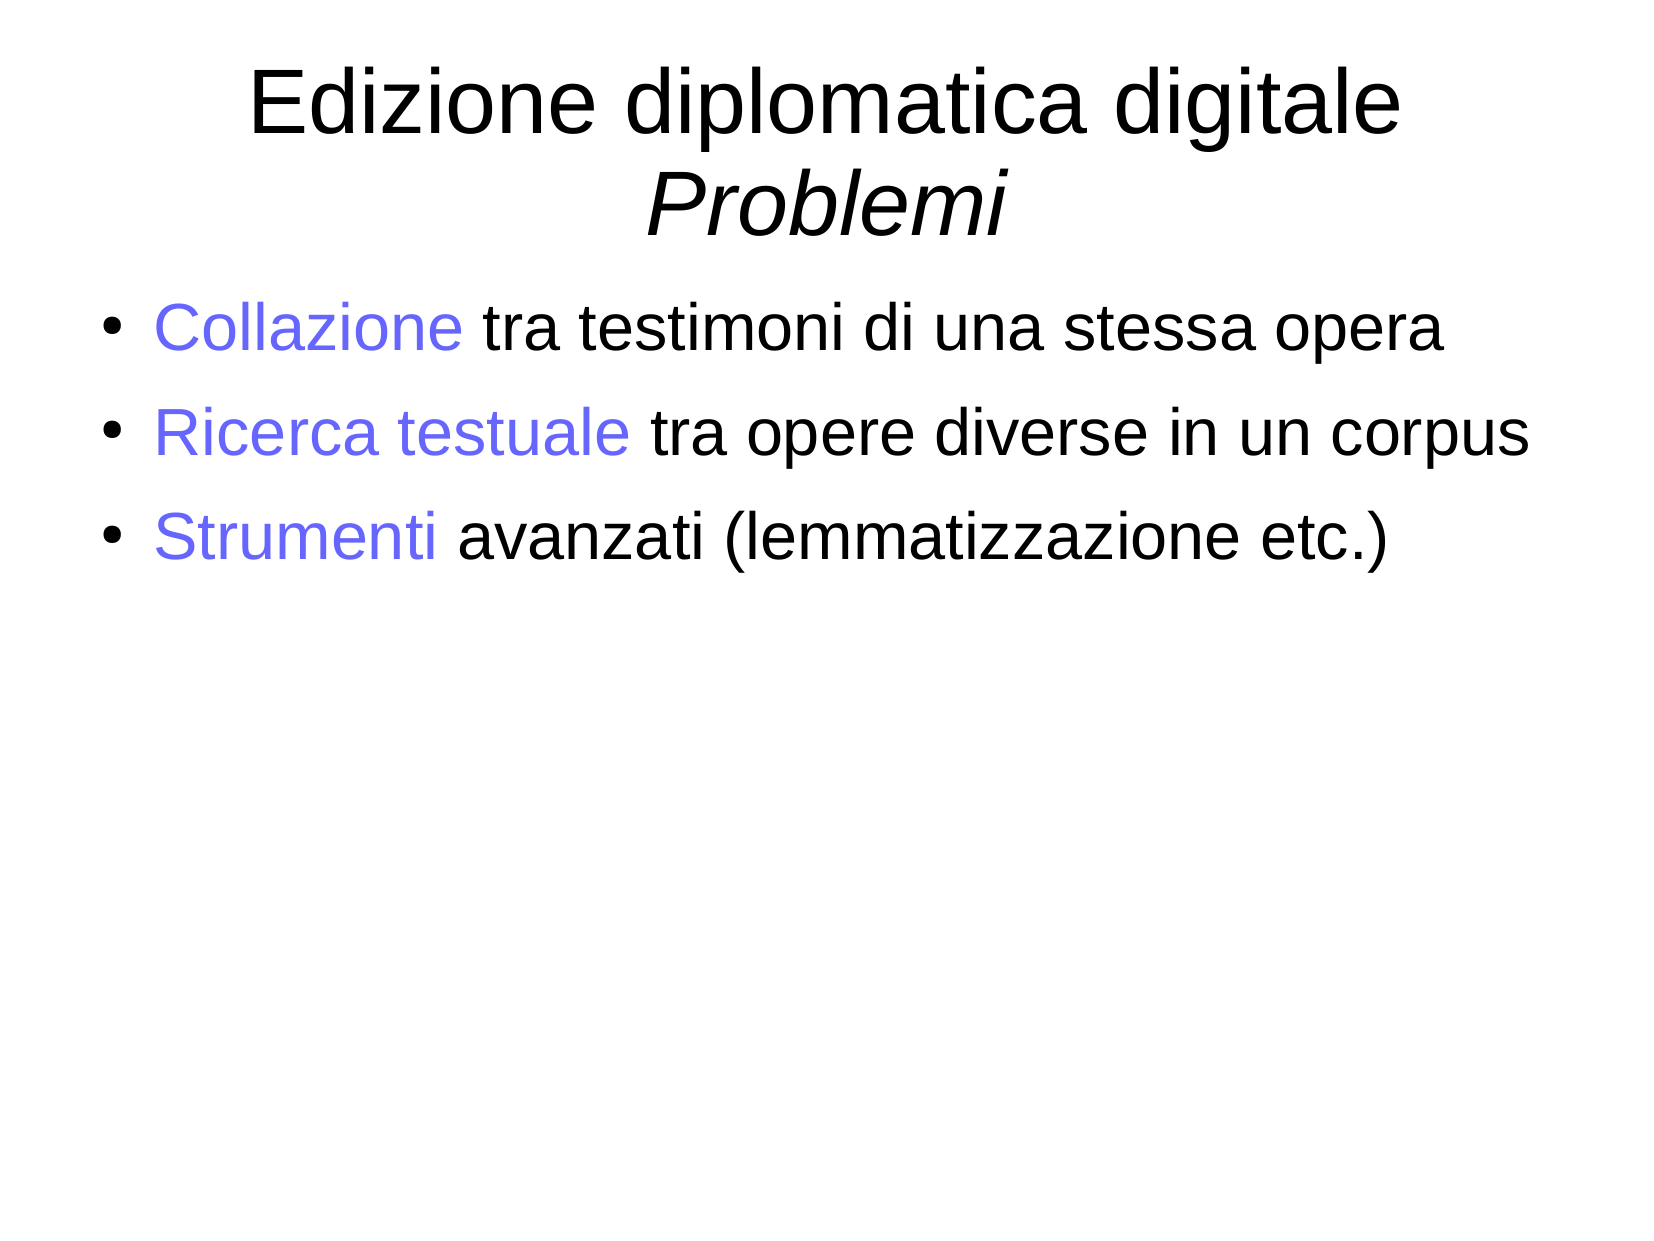

# Edizione diplomatica digitale Problemi
Collazione tra testimoni di una stessa opera
Ricerca testuale tra opere diverse in un corpus
Strumenti avanzati (lemmatizzazione etc.)